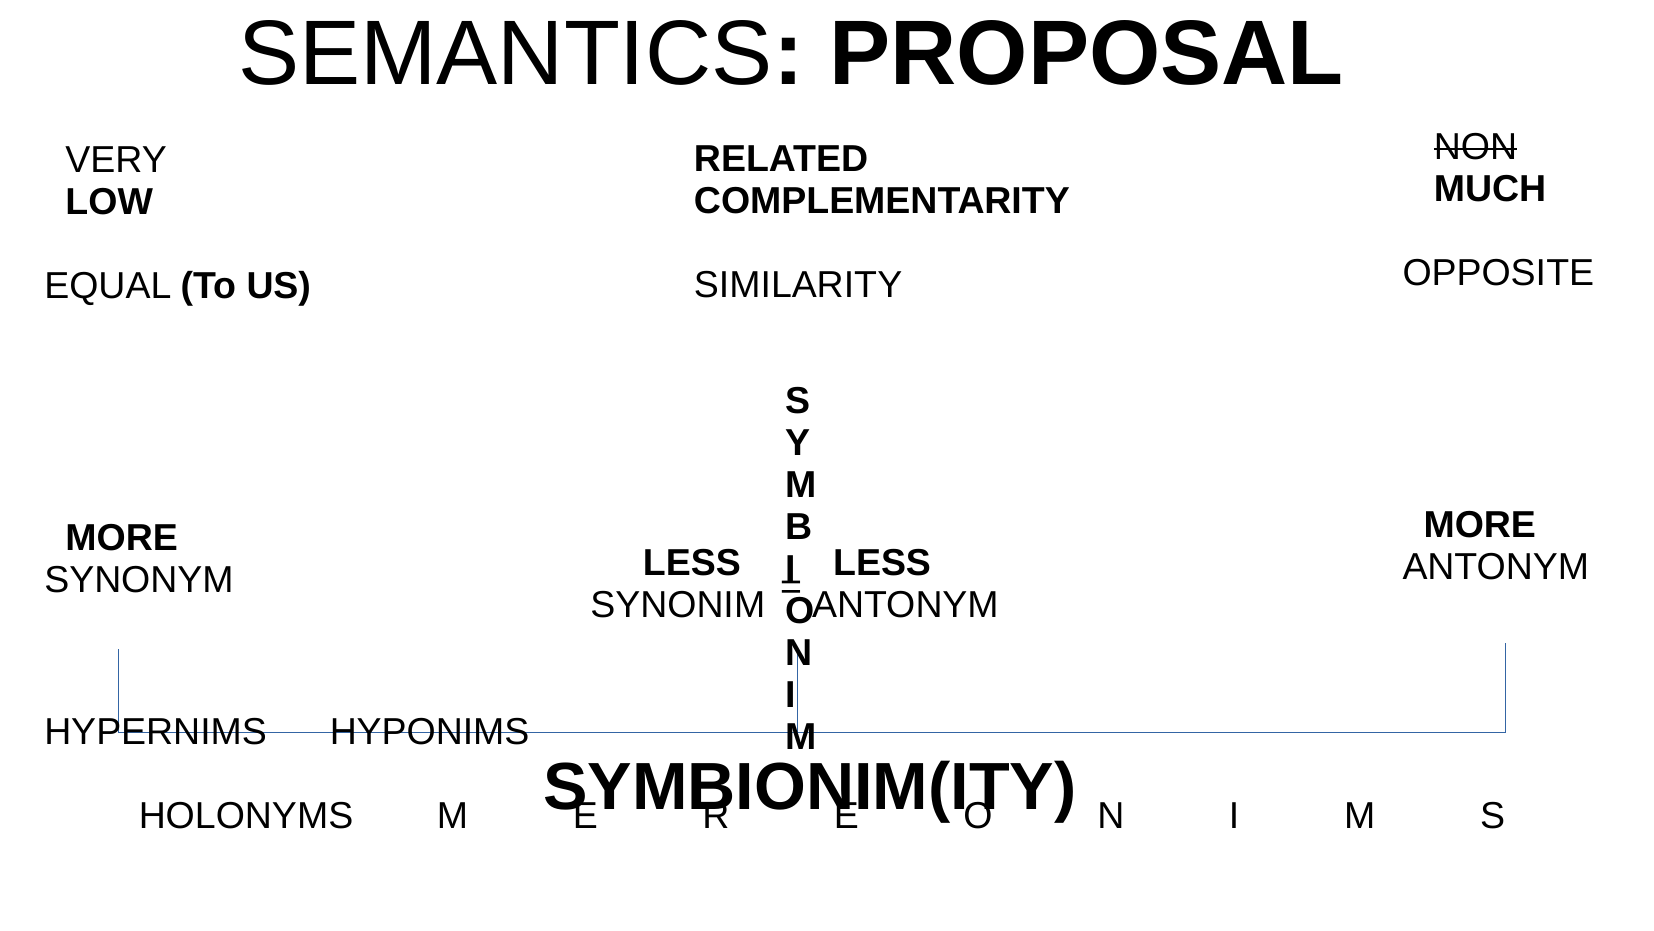

# SEMANTICS: PROPOSAL
RELATED
COMPLEMENTARITY
SIMILARITY
 NON
 MUCH
OPPOSITE
 MORE
ANTONYM
 VERY
 LOW
EQUAL (To US)
 MORE
SYNONYM
S
Y
M
B
I
O
N
I
M
 LESS
 SYNONIM
 LESS ANTONYM
=
HYPERNIMS HYPONIMS
 HOLONYMS M E R E O N I M S
 SYMBIONIM(ITY)